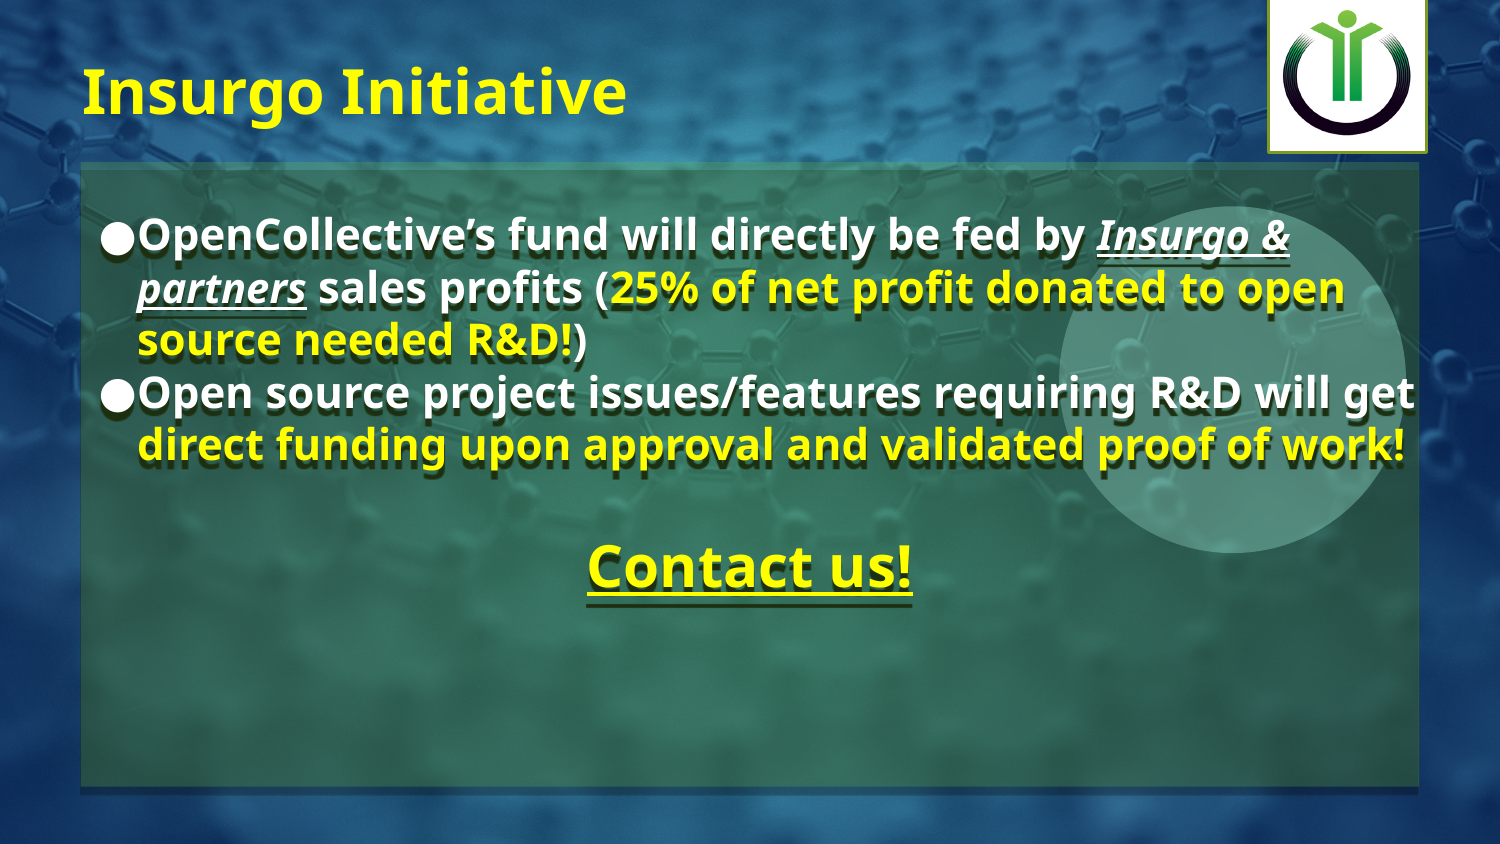

Insurgo Initiative
OpenCollective’s fund will directly be fed by Insurgo & partners sales profits (25% of net profit donated to open source needed R&D!)
Open source project issues/features requiring R&D will get direct funding upon approval and validated proof of work!
Contact us!